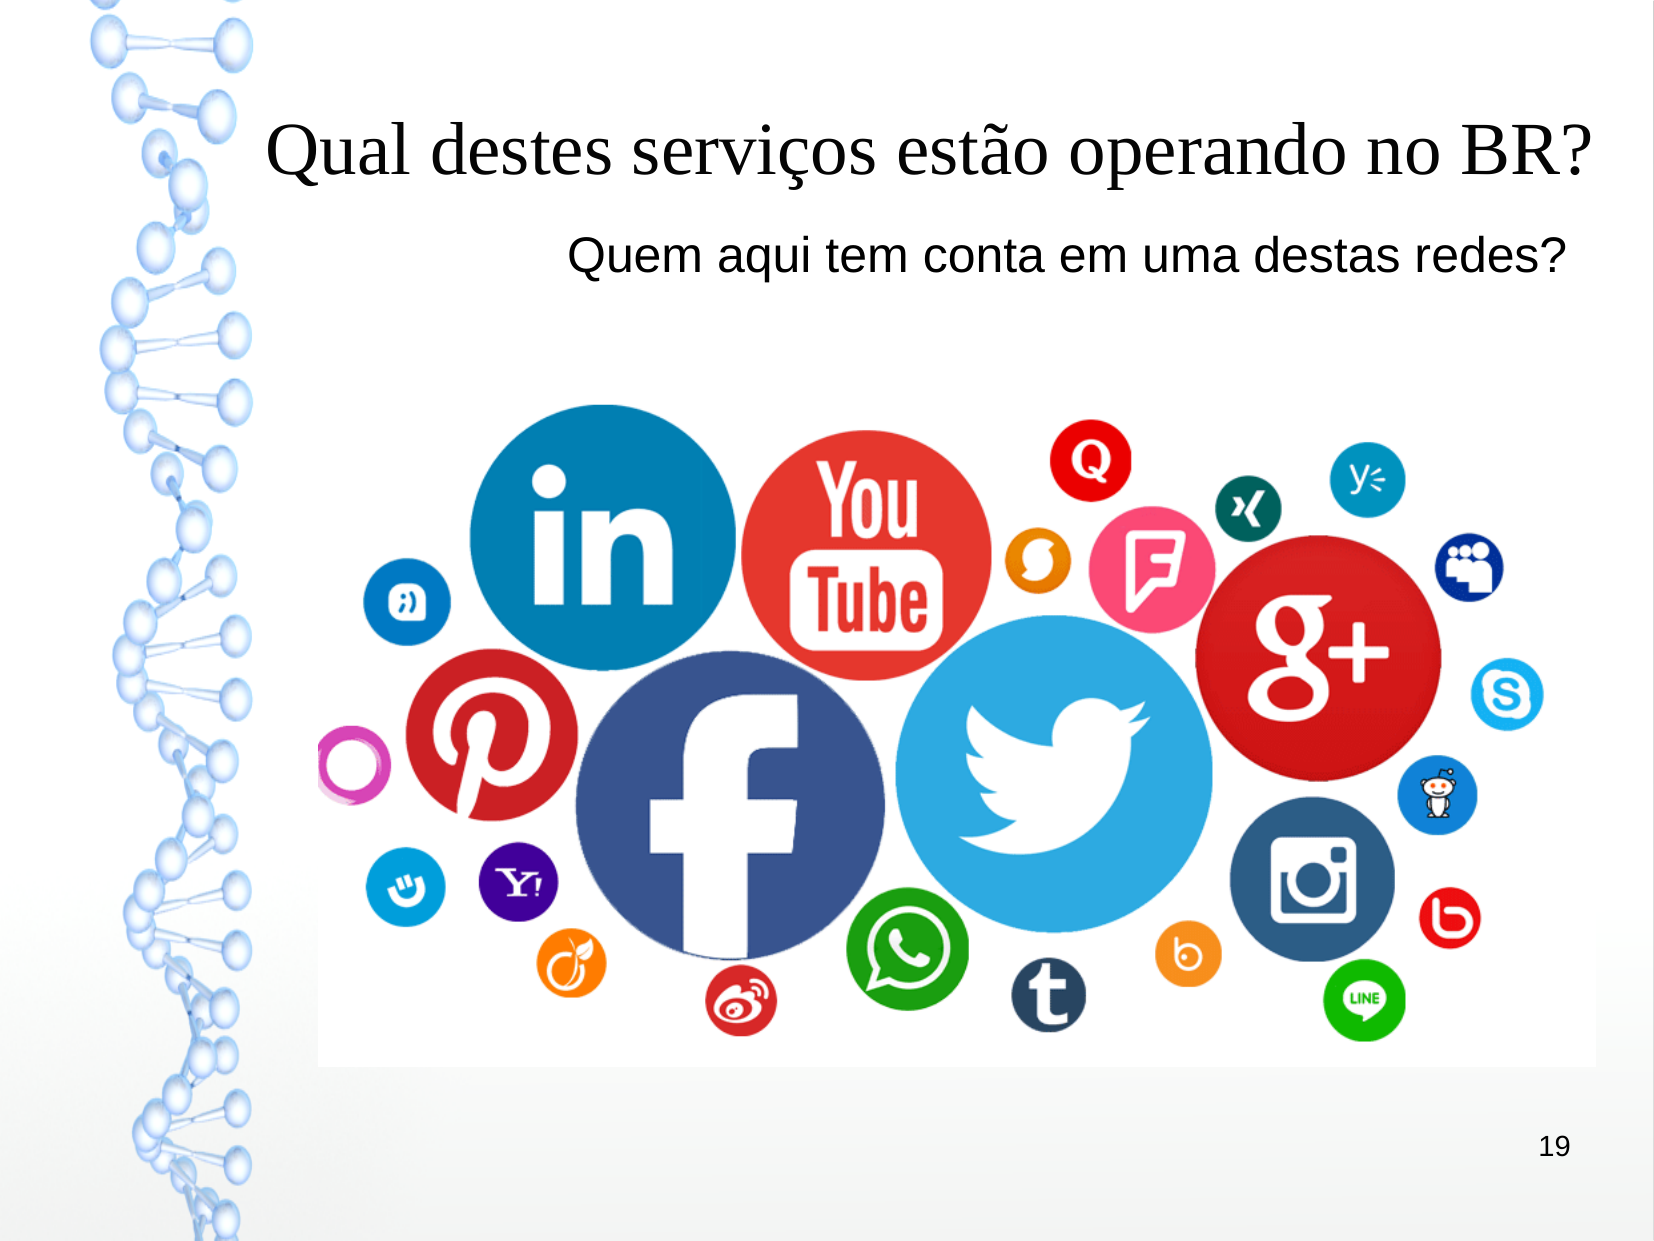

# Qual destes serviços estão operando no BR?
Quem aqui tem conta em uma destas redes?
19